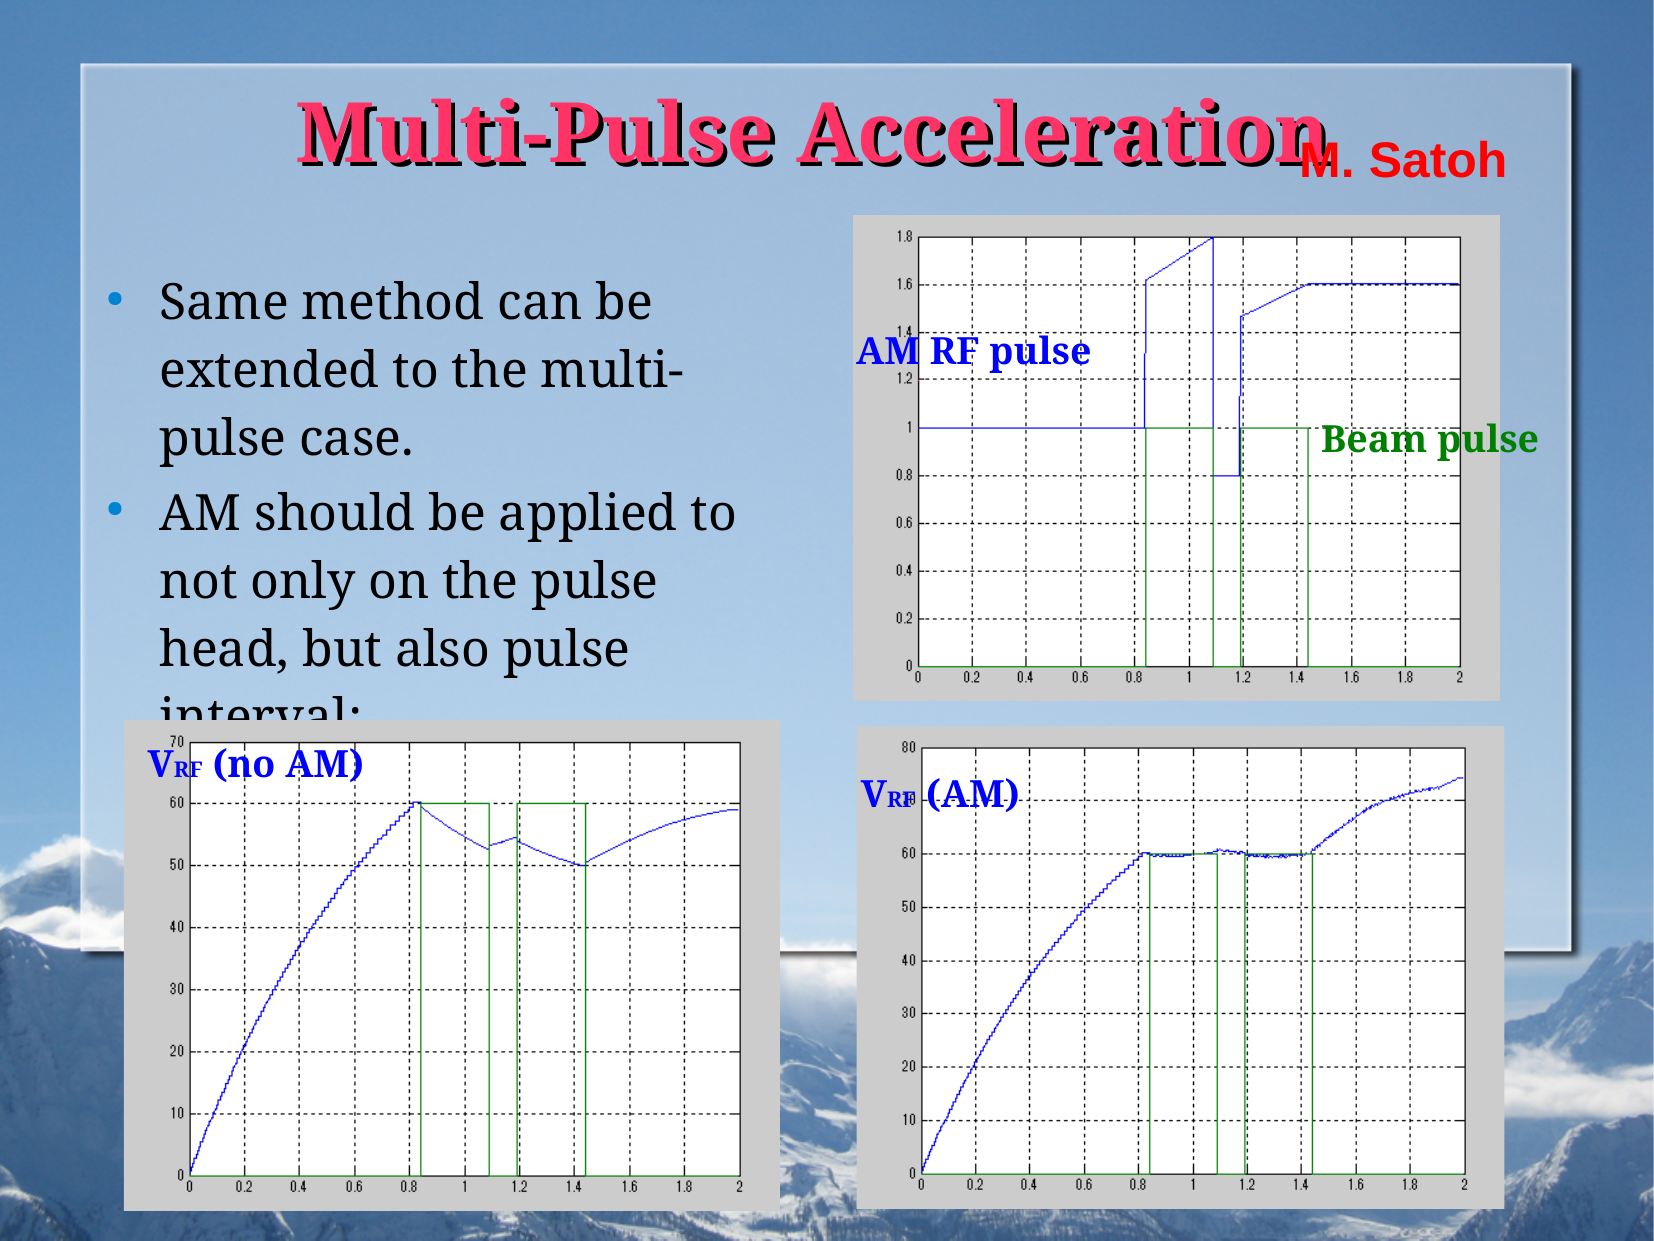

# Multi-Pulse Acceleration
M. Satoh
Same method can be extended to the multi-pulse case.
AM should be applied to not only on the pulse head, but also pulse interval;
AM RF pulse
Beam pulse
VRF (no AM)
VRF (AM)